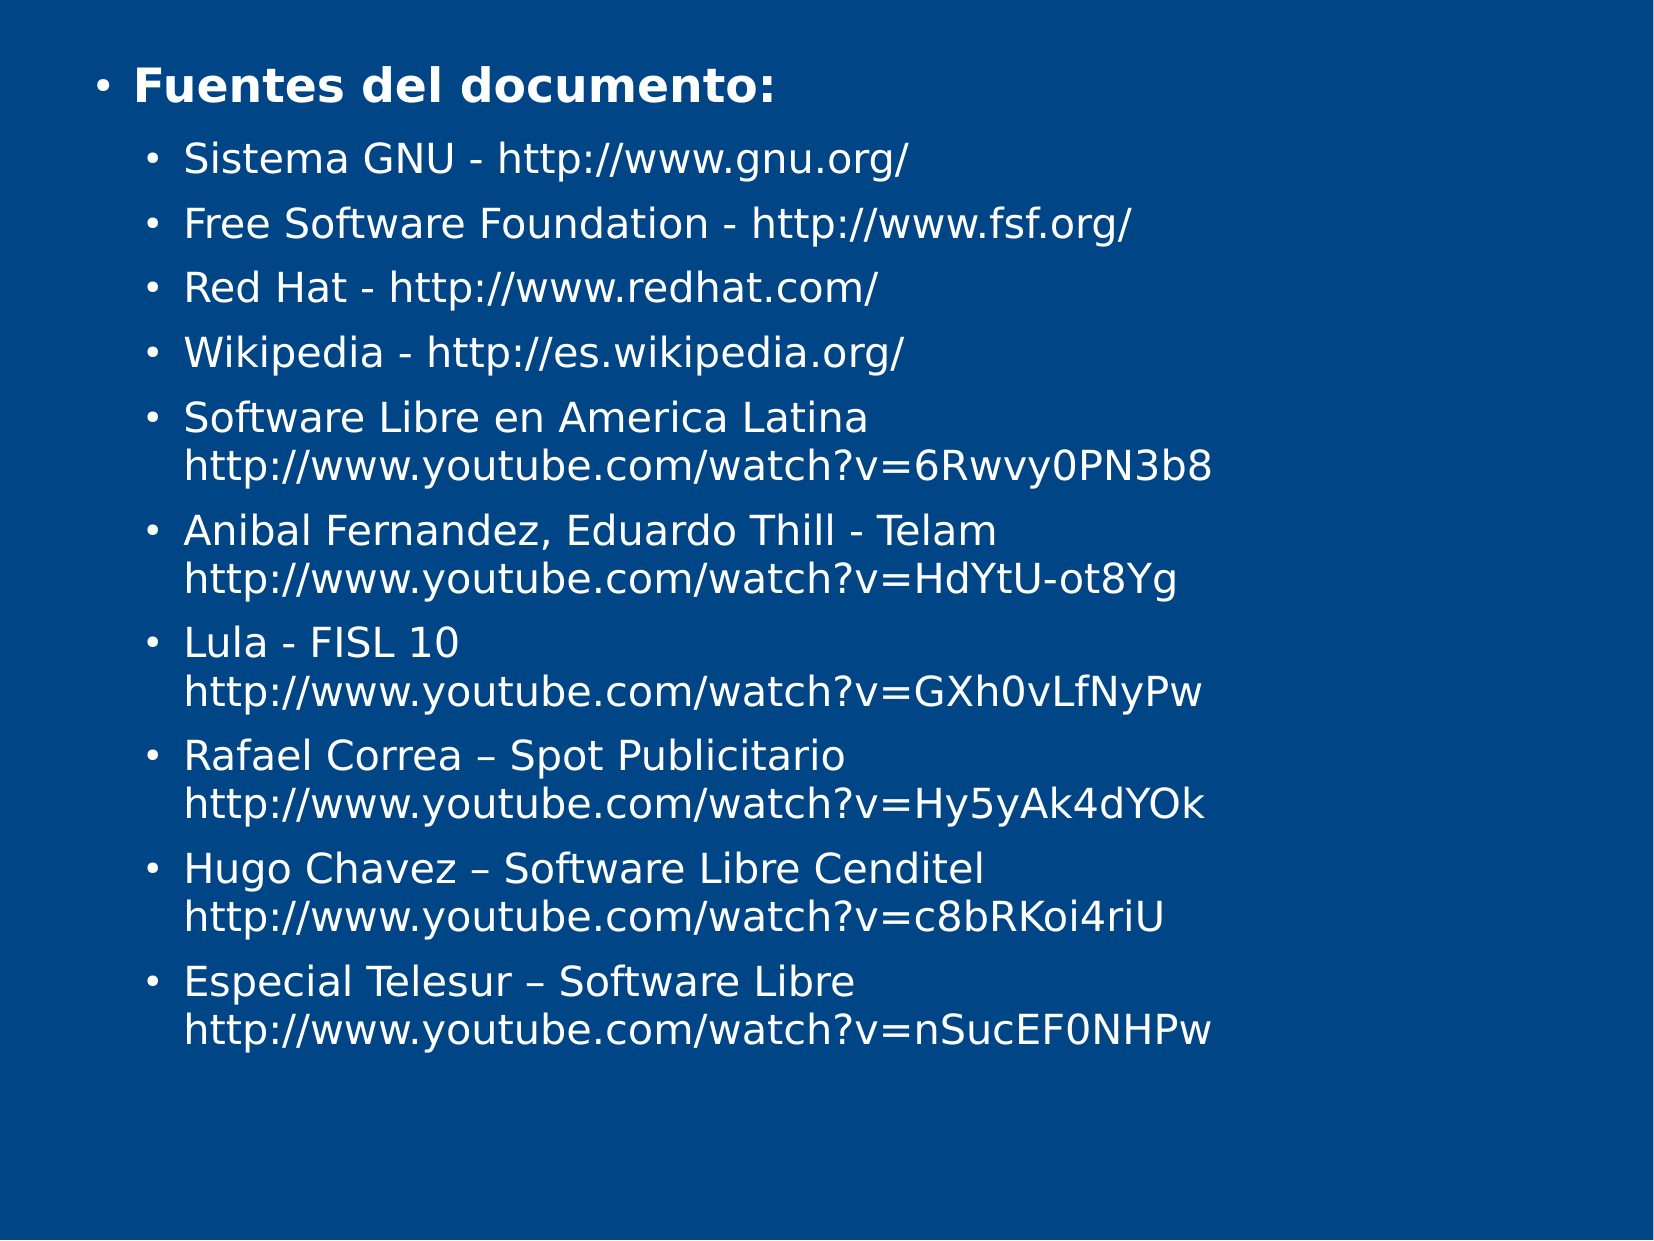

# Fuentes del documento:
Sistema GNU - http://www.gnu.org/
Free Software Foundation - http://www.fsf.org/
Red Hat - http://www.redhat.com/
Wikipedia - http://es.wikipedia.org/
Software Libre en America Latina http://www.youtube.com/watch?v=6Rwvy0PN3b8
Anibal Fernandez, Eduardo Thill - Telamhttp://www.youtube.com/watch?v=HdYtU-ot8Yg
Lula - FISL 10
http://www.youtube.com/watch?v=GXh0vLfNyPw
Rafael Correa – Spot Publicitariohttp://www.youtube.com/watch?v=Hy5yAk4dYOk
Hugo Chavez – Software Libre Cenditel
http://www.youtube.com/watch?v=c8bRKoi4riU
Especial Telesur – Software Libre
http://www.youtube.com/watch?v=nSucEF0NHPw